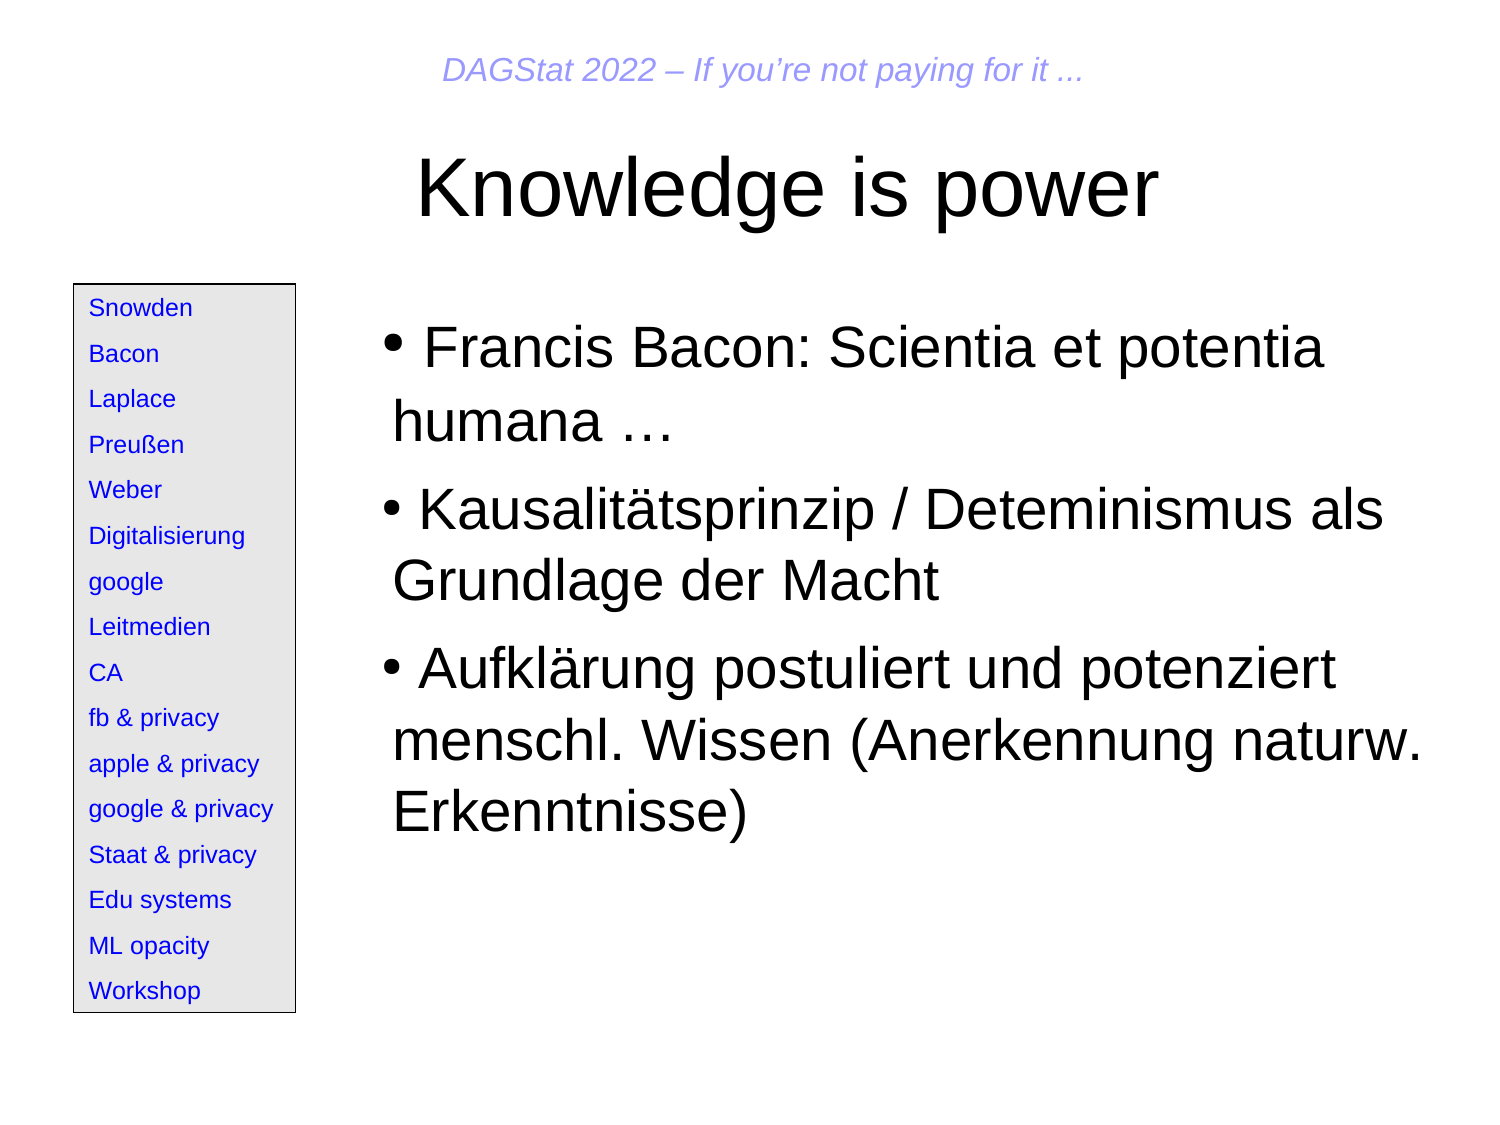

# Knowledge is power
 Francis Bacon: Scientia et potentia humana …
 Kausalitätsprinzip / Deteminismus als Grundlage der Macht
 Aufklärung postuliert und potenziert 	menschl. Wissen (Anerkennung naturw. Erkenntnisse)